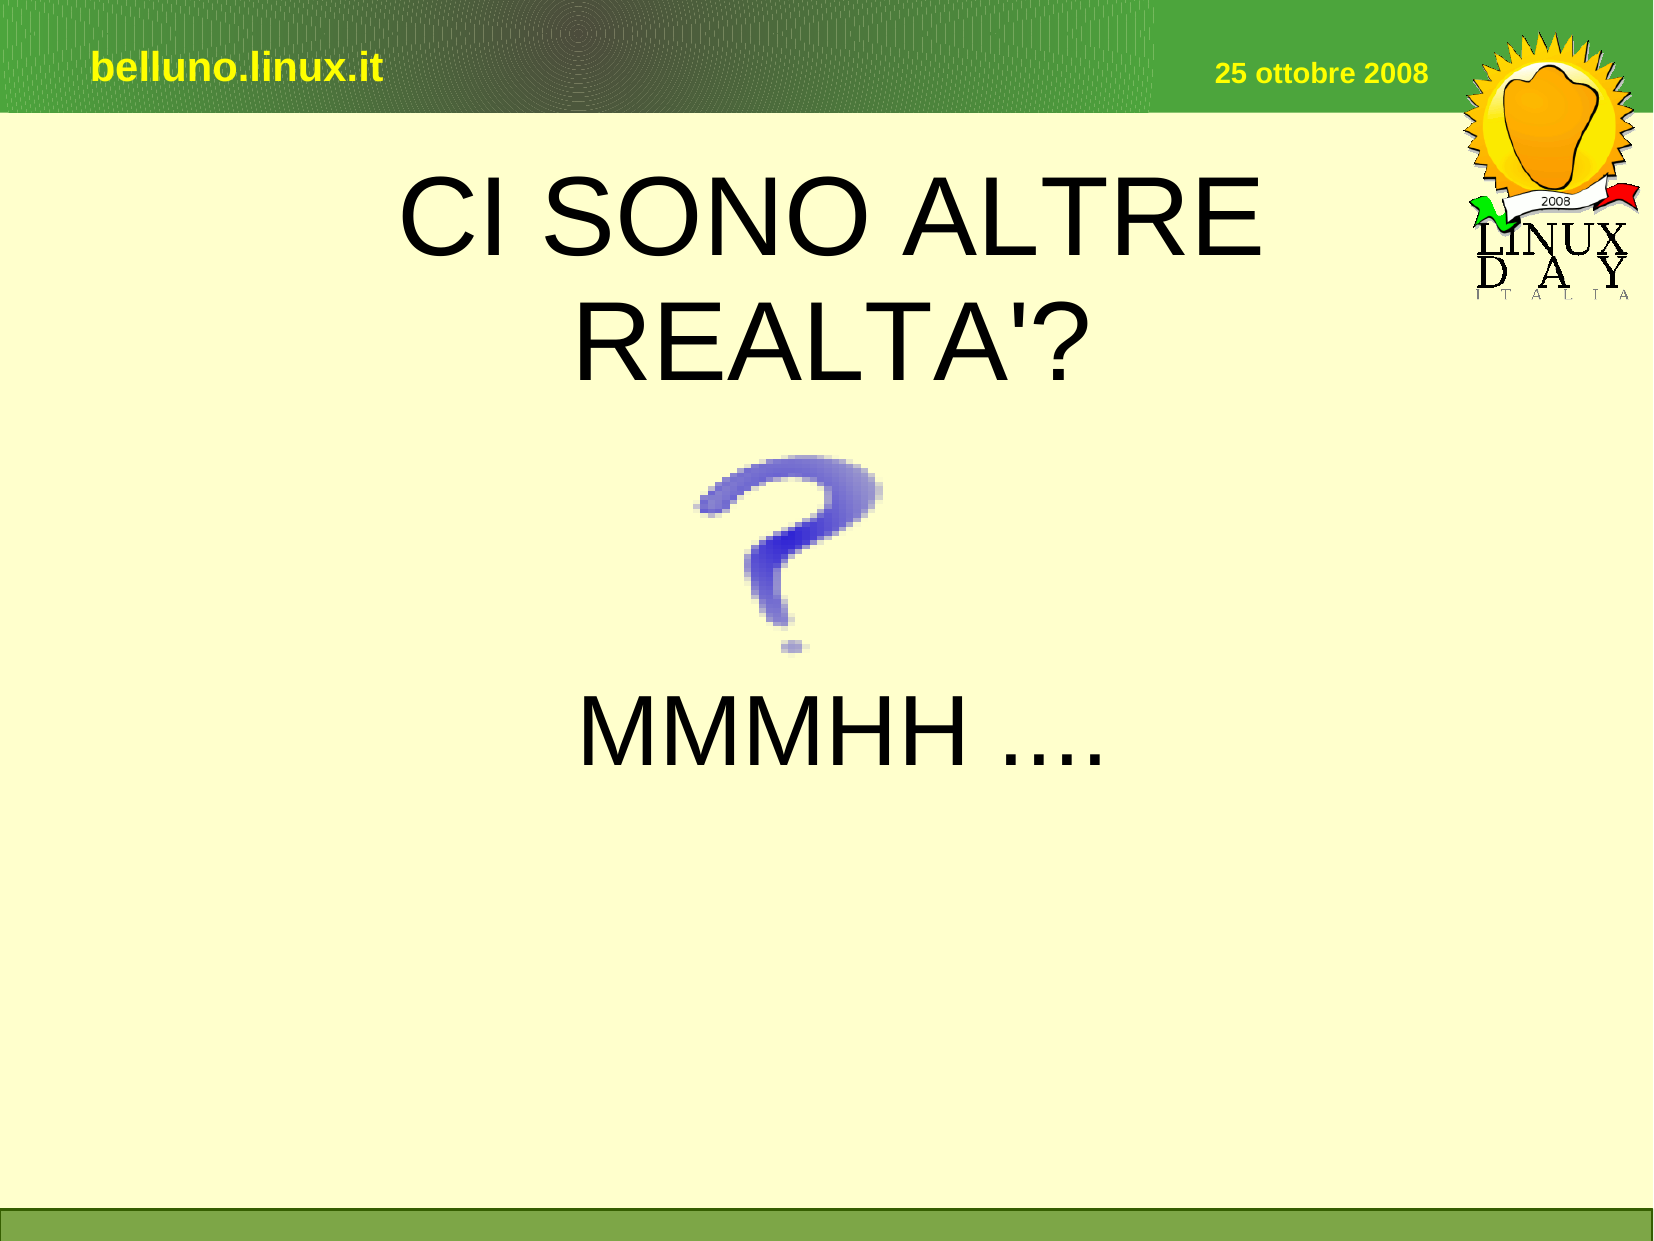

# CI SONO ALTRE REALTA'?
MMMHH ....